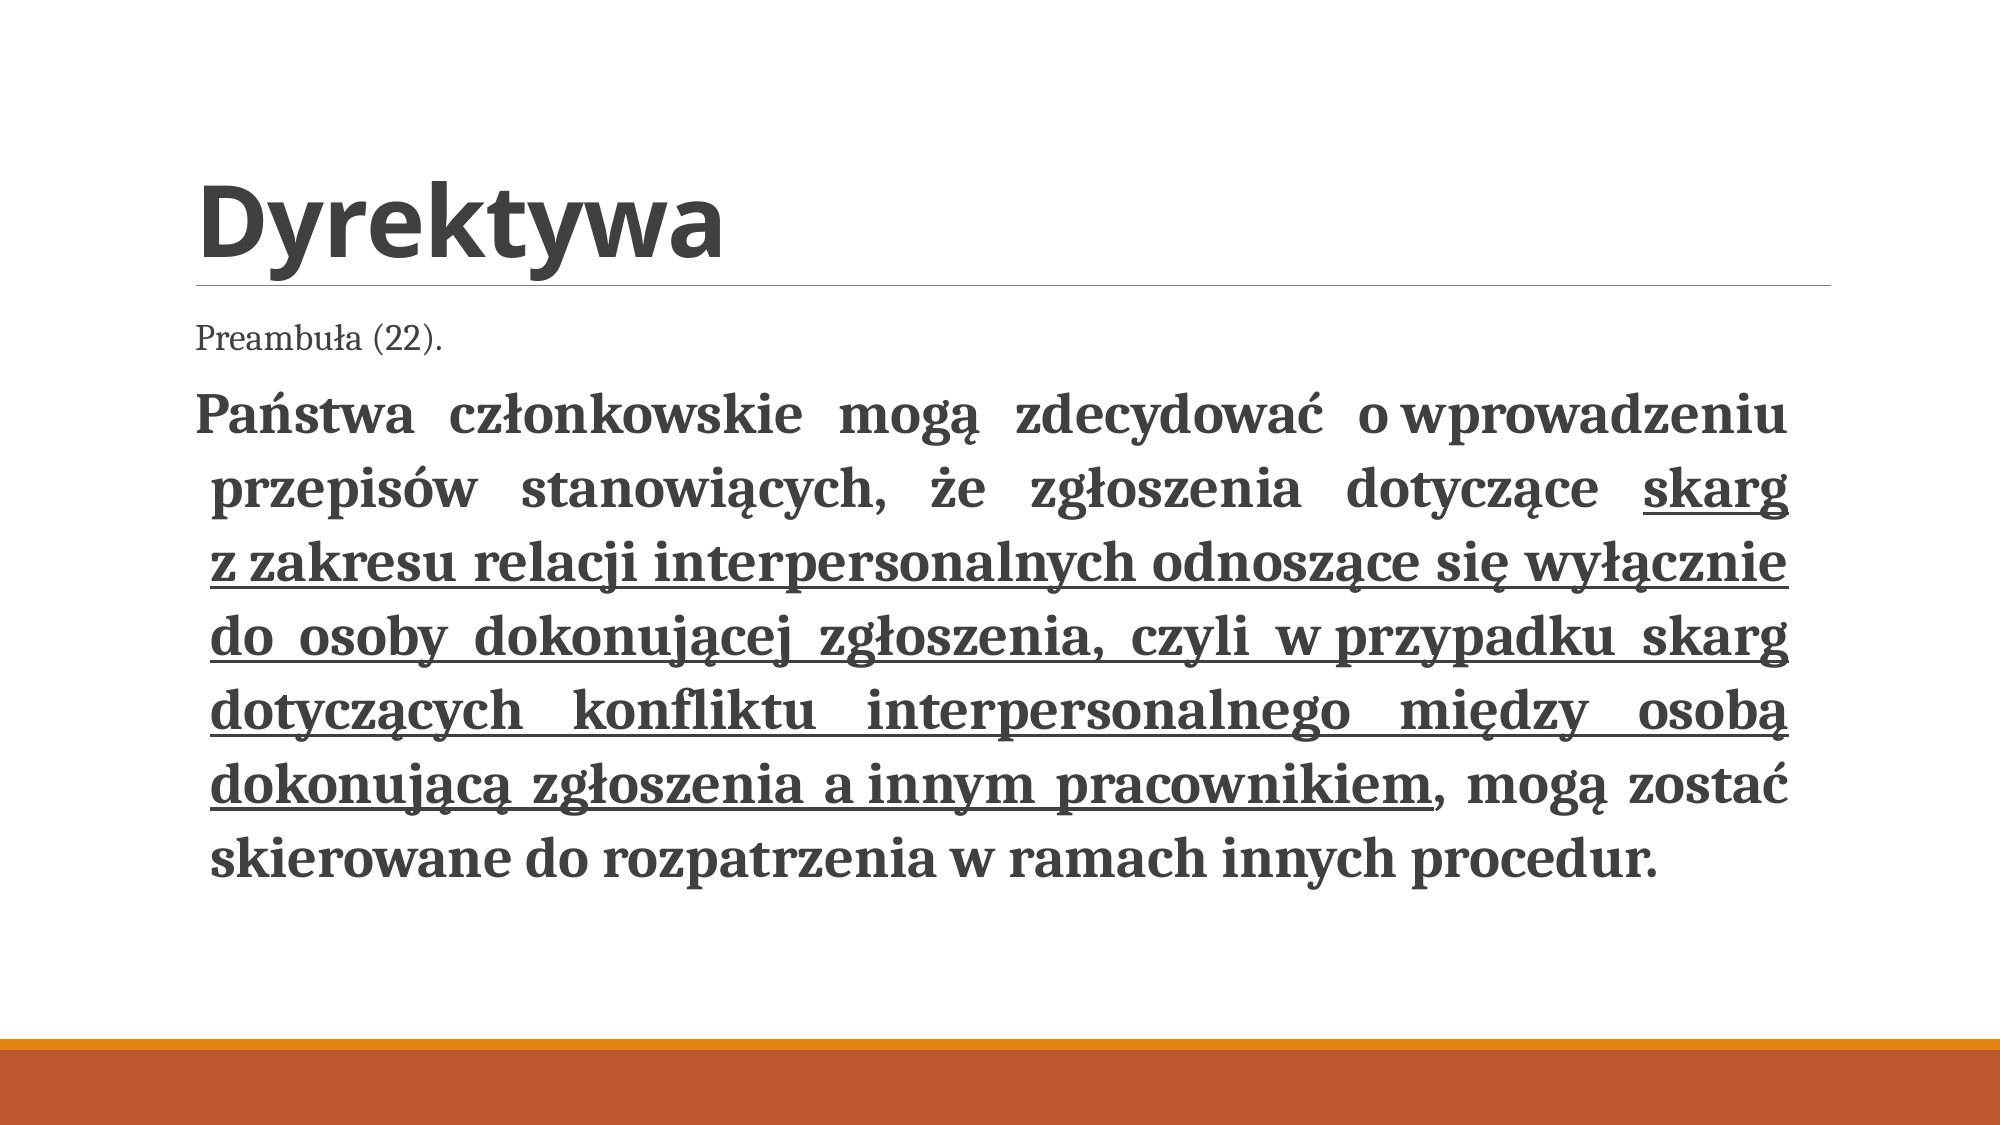

# Dyrektywa
Preambuła (22).
Państwa członkowskie mogą zdecydować o wprowadzeniu przepisów stanowiących, że zgłoszenia dotyczące skarg z zakresu relacji interpersonalnych odnoszące się wyłącznie do osoby dokonującej zgłoszenia, czyli w przypadku skarg dotyczących konfliktu interpersonalnego między osobą dokonującą zgłoszenia a innym pracownikiem, mogą zostać skierowane do rozpatrzenia w ramach innych procedur.